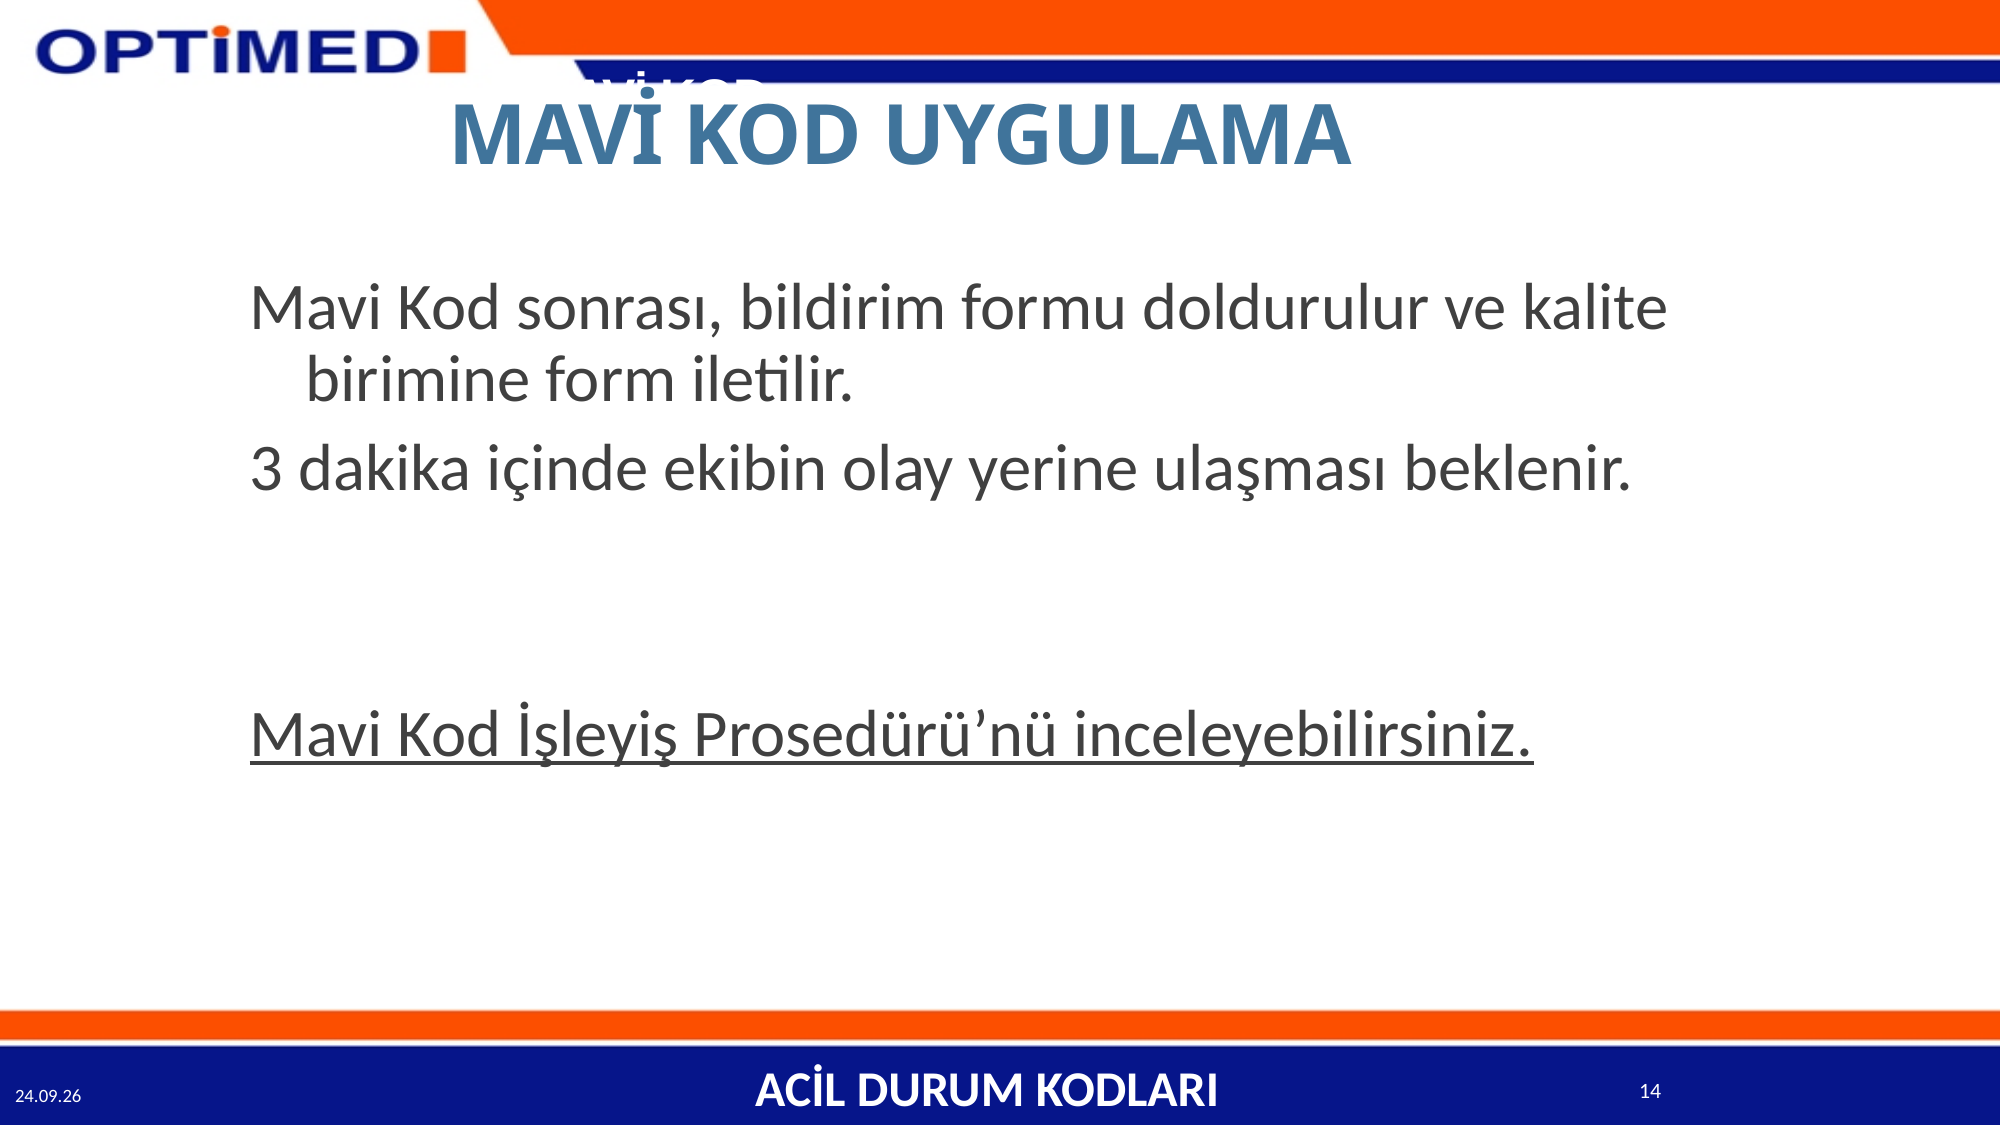

# MAVİ KOD
MAVİ KOD UYGULAMA
Mavi Kod sonrası, bildirim formu doldurulur ve kalite birimine form iletilir.
3 dakika içinde ekibin olay yerine ulaşması beklenir.
Mavi Kod İşleyiş Prosedürü’nü inceleyebilirsiniz.
ACİL DURUM KODLARI